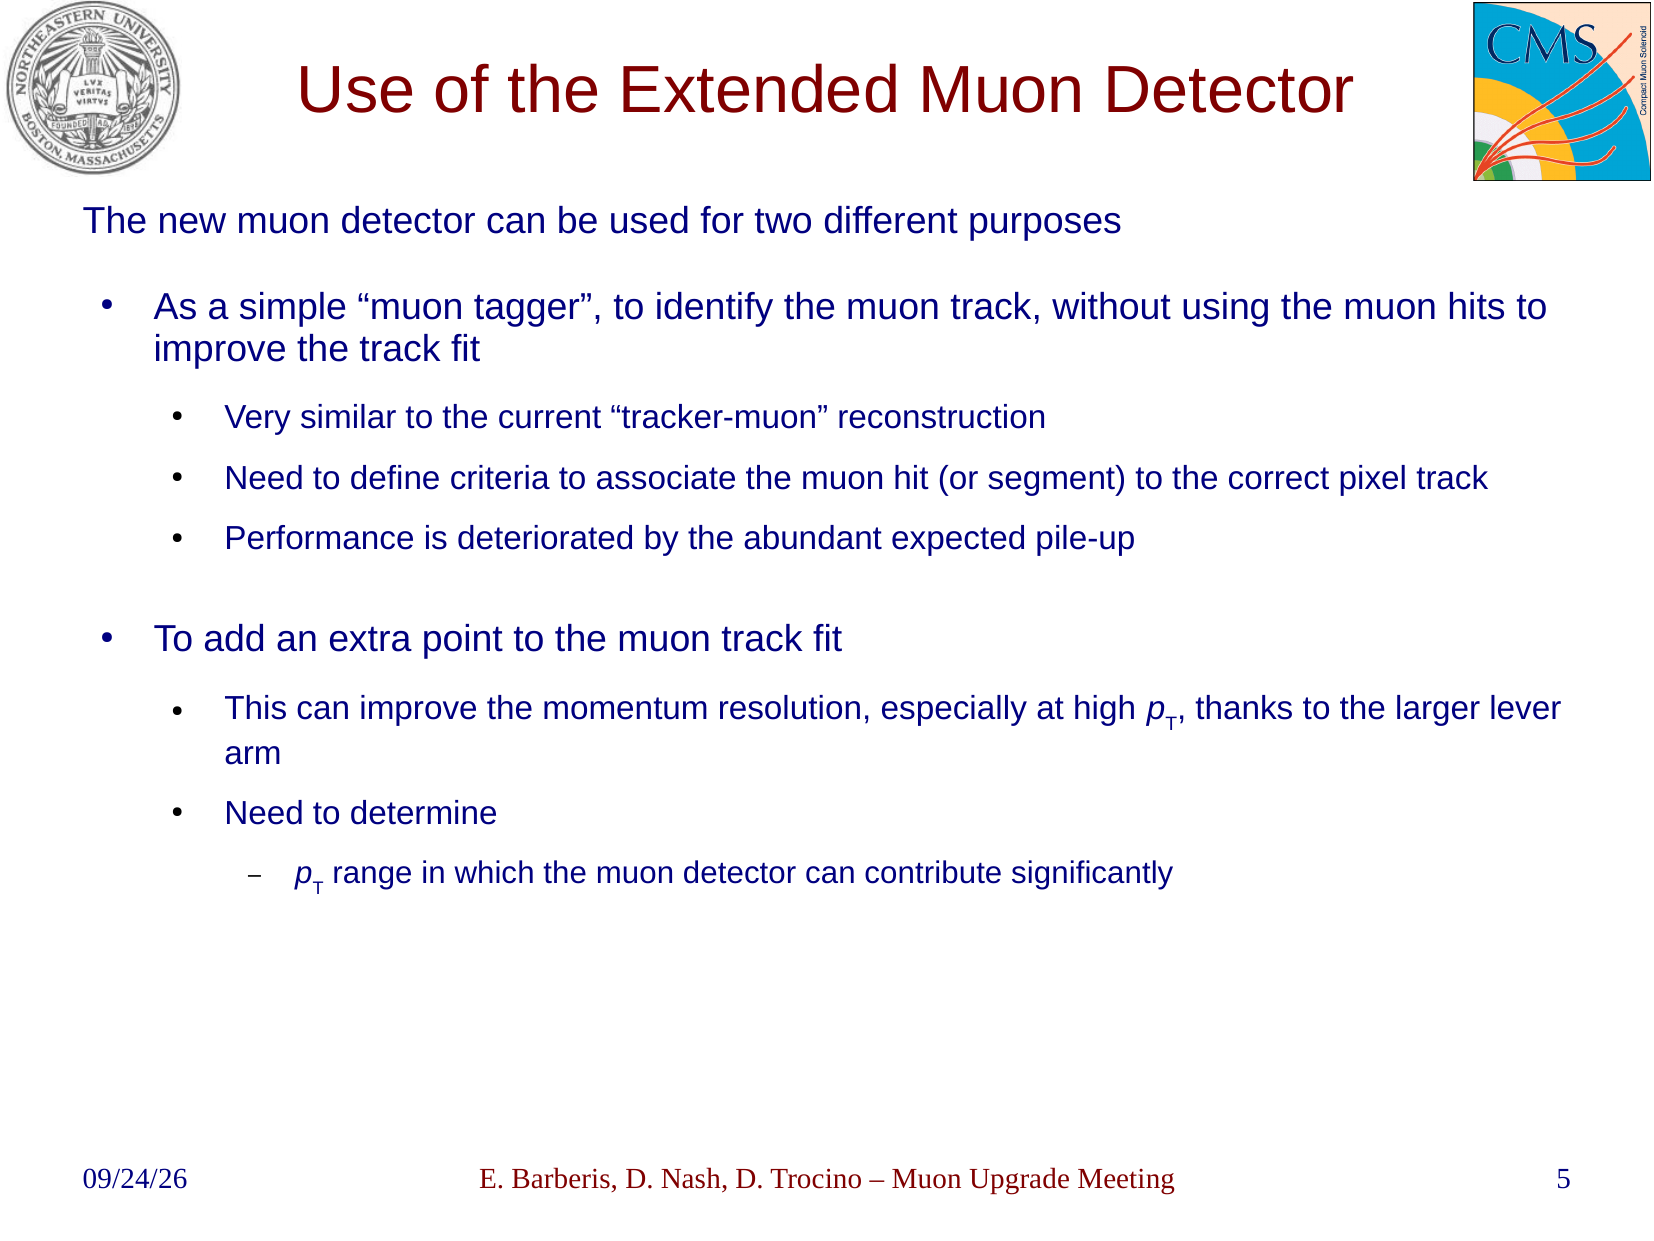

# Use of the Extended Muon Detector
The new muon detector can be used for two different purposes
As a simple “muon tagger”, to identify the muon track, without using the muon hits to improve the track fit
Very similar to the current “tracker-muon” reconstruction
Need to define criteria to associate the muon hit (or segment) to the correct pixel track
Performance is deteriorated by the abundant expected pile-up
To add an extra point to the muon track fit
This can improve the momentum resolution, especially at high pT, thanks to the larger lever arm
Need to determine
pT range in which the muon detector can contribute significantly
D. Trocino - Meeting
5